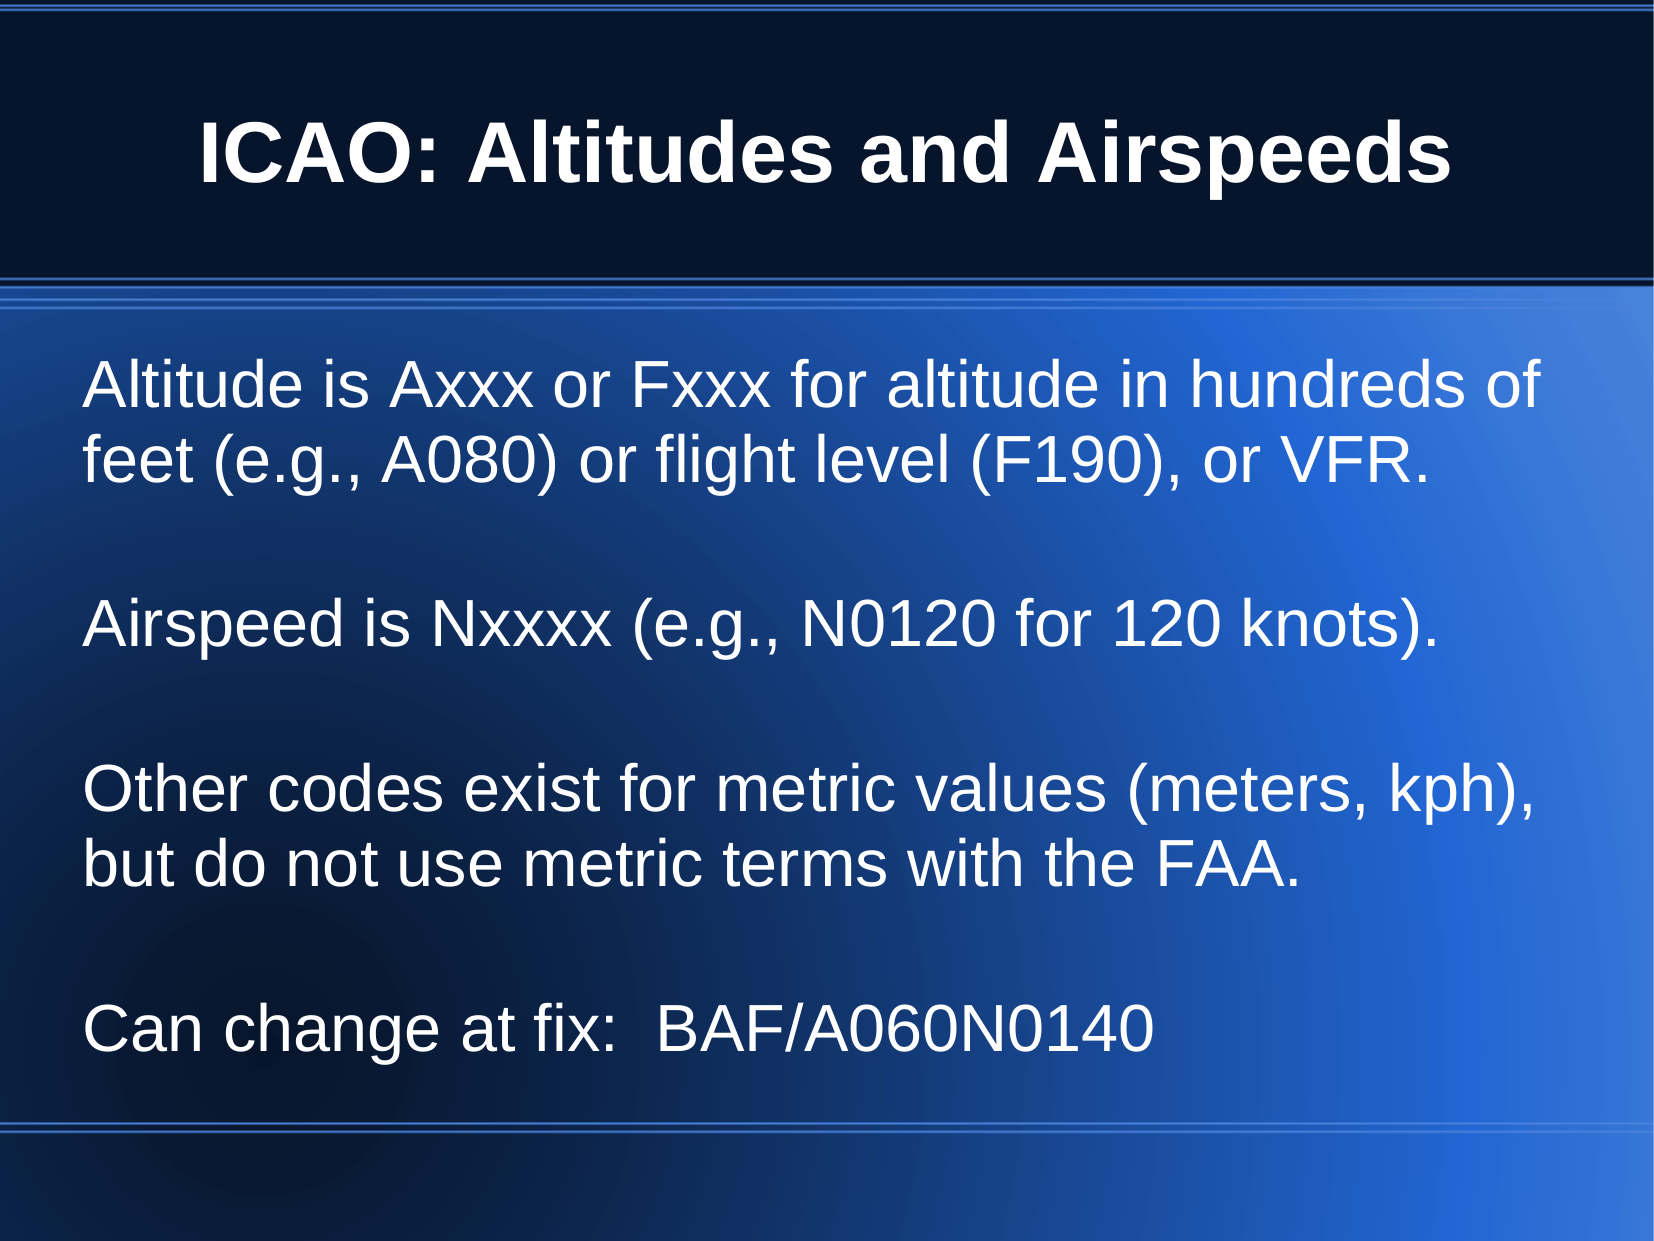

# ICAO: Altitudes and Airspeeds
Altitude is Axxx or Fxxx for altitude in hundreds of feet (e.g., A080) or flight level (F190), or VFR.
Airspeed is Nxxxx (e.g., N0120 for 120 knots).
Other codes exist for metric values (meters, kph), but do not use metric terms with the FAA.
Can change at fix: BAF/A060N0140